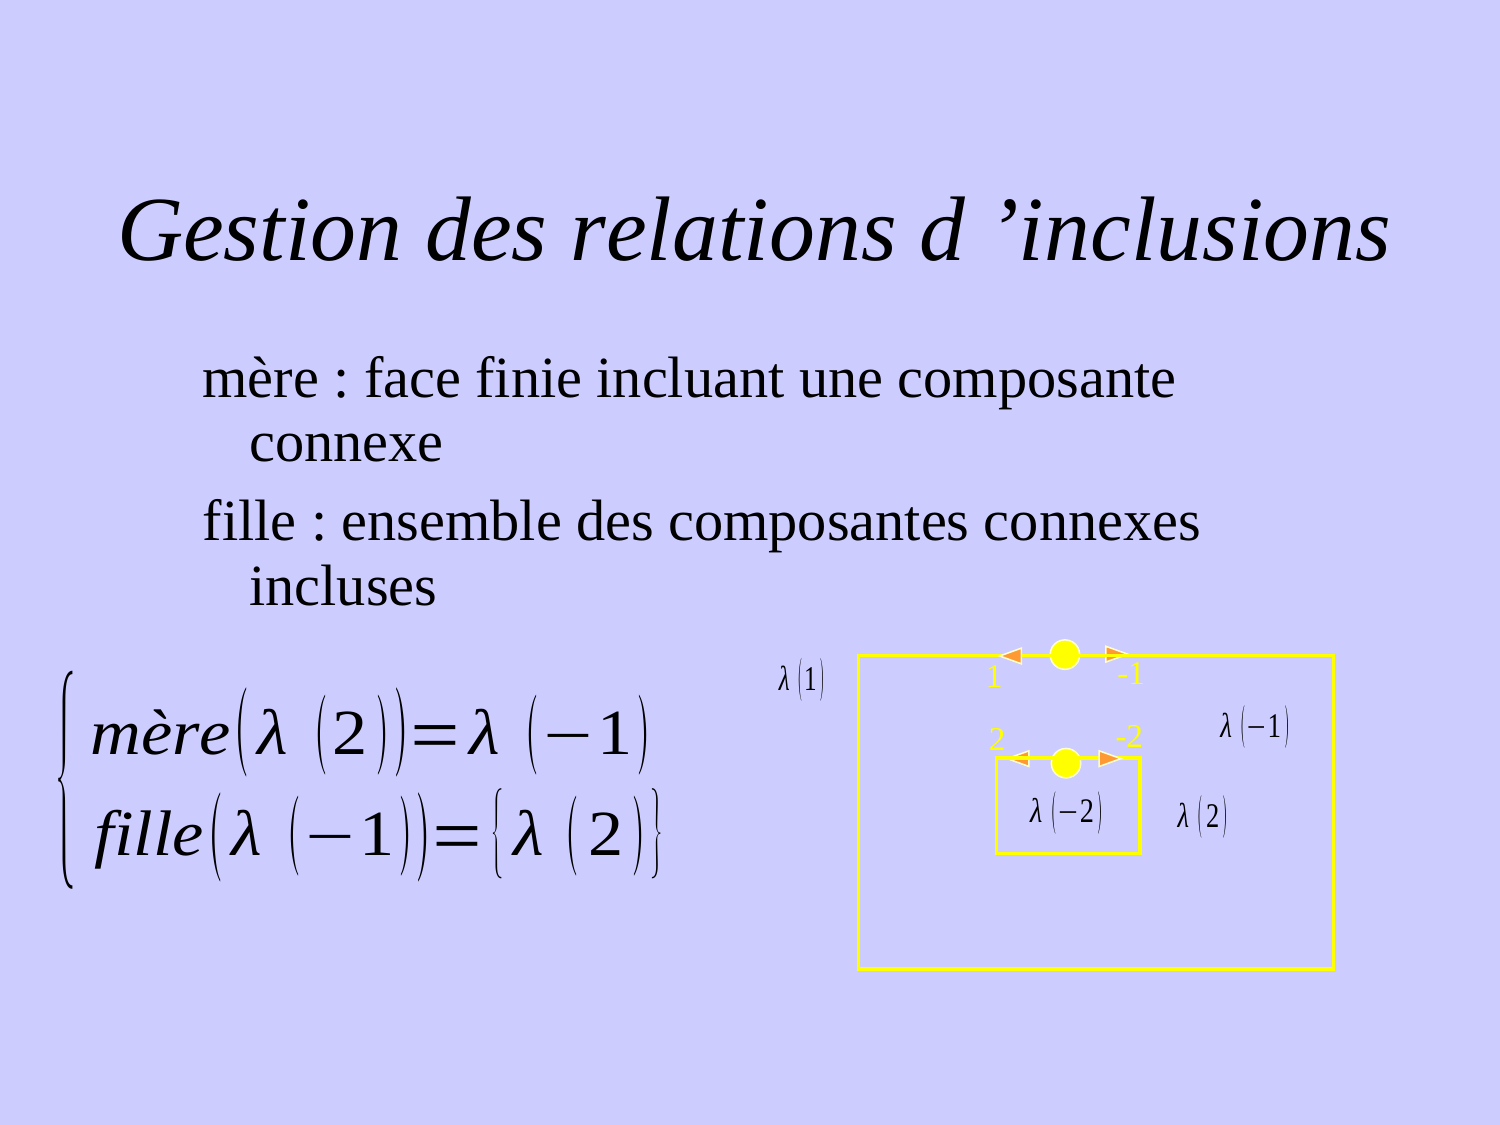

# Gestion des relations d ’inclusions
mère : face finie incluant une composante connexe
fille : ensemble des composantes connexes incluses
-1
1
-2
2